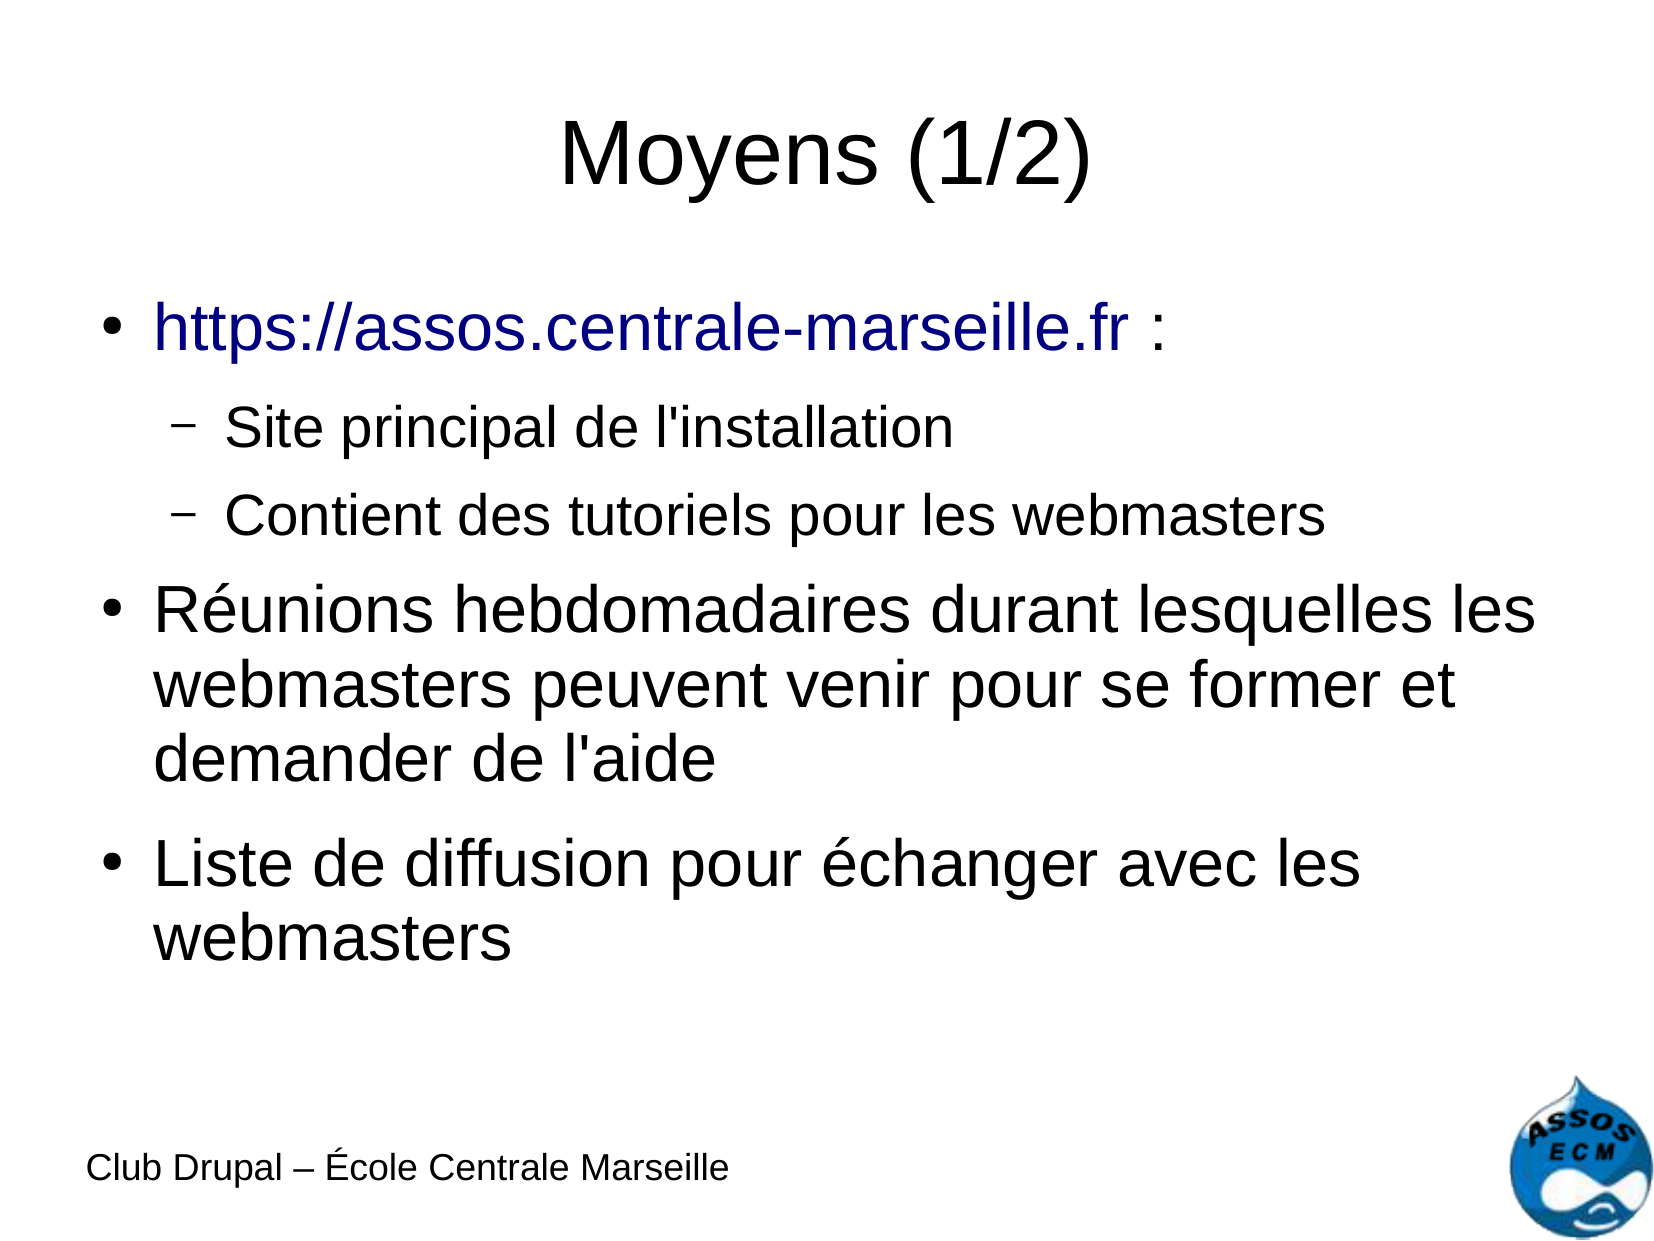

# Moyens (1/2)
https://assos.centrale-marseille.fr :
Site principal de l'installation
Contient des tutoriels pour les webmasters
Réunions hebdomadaires durant lesquelles les webmasters peuvent venir pour se former et demander de l'aide
Liste de diffusion pour échanger avec les webmasters